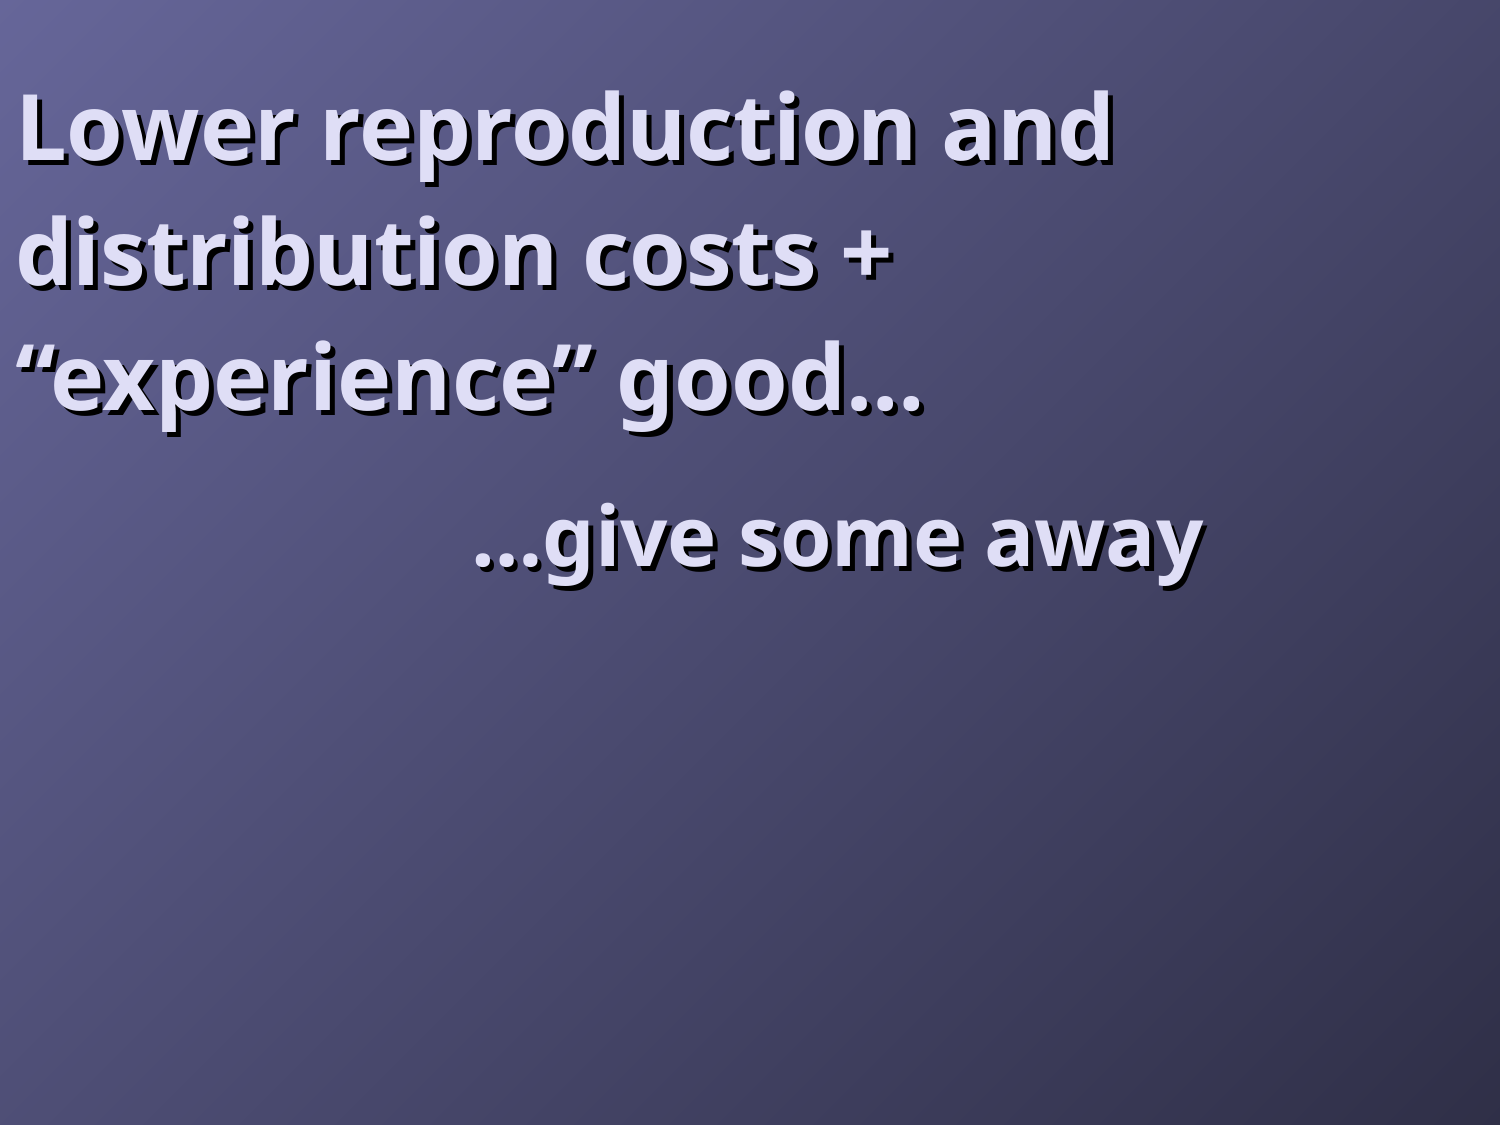

# Lower reproduction and distribution costs + “experience” good…
…give some away